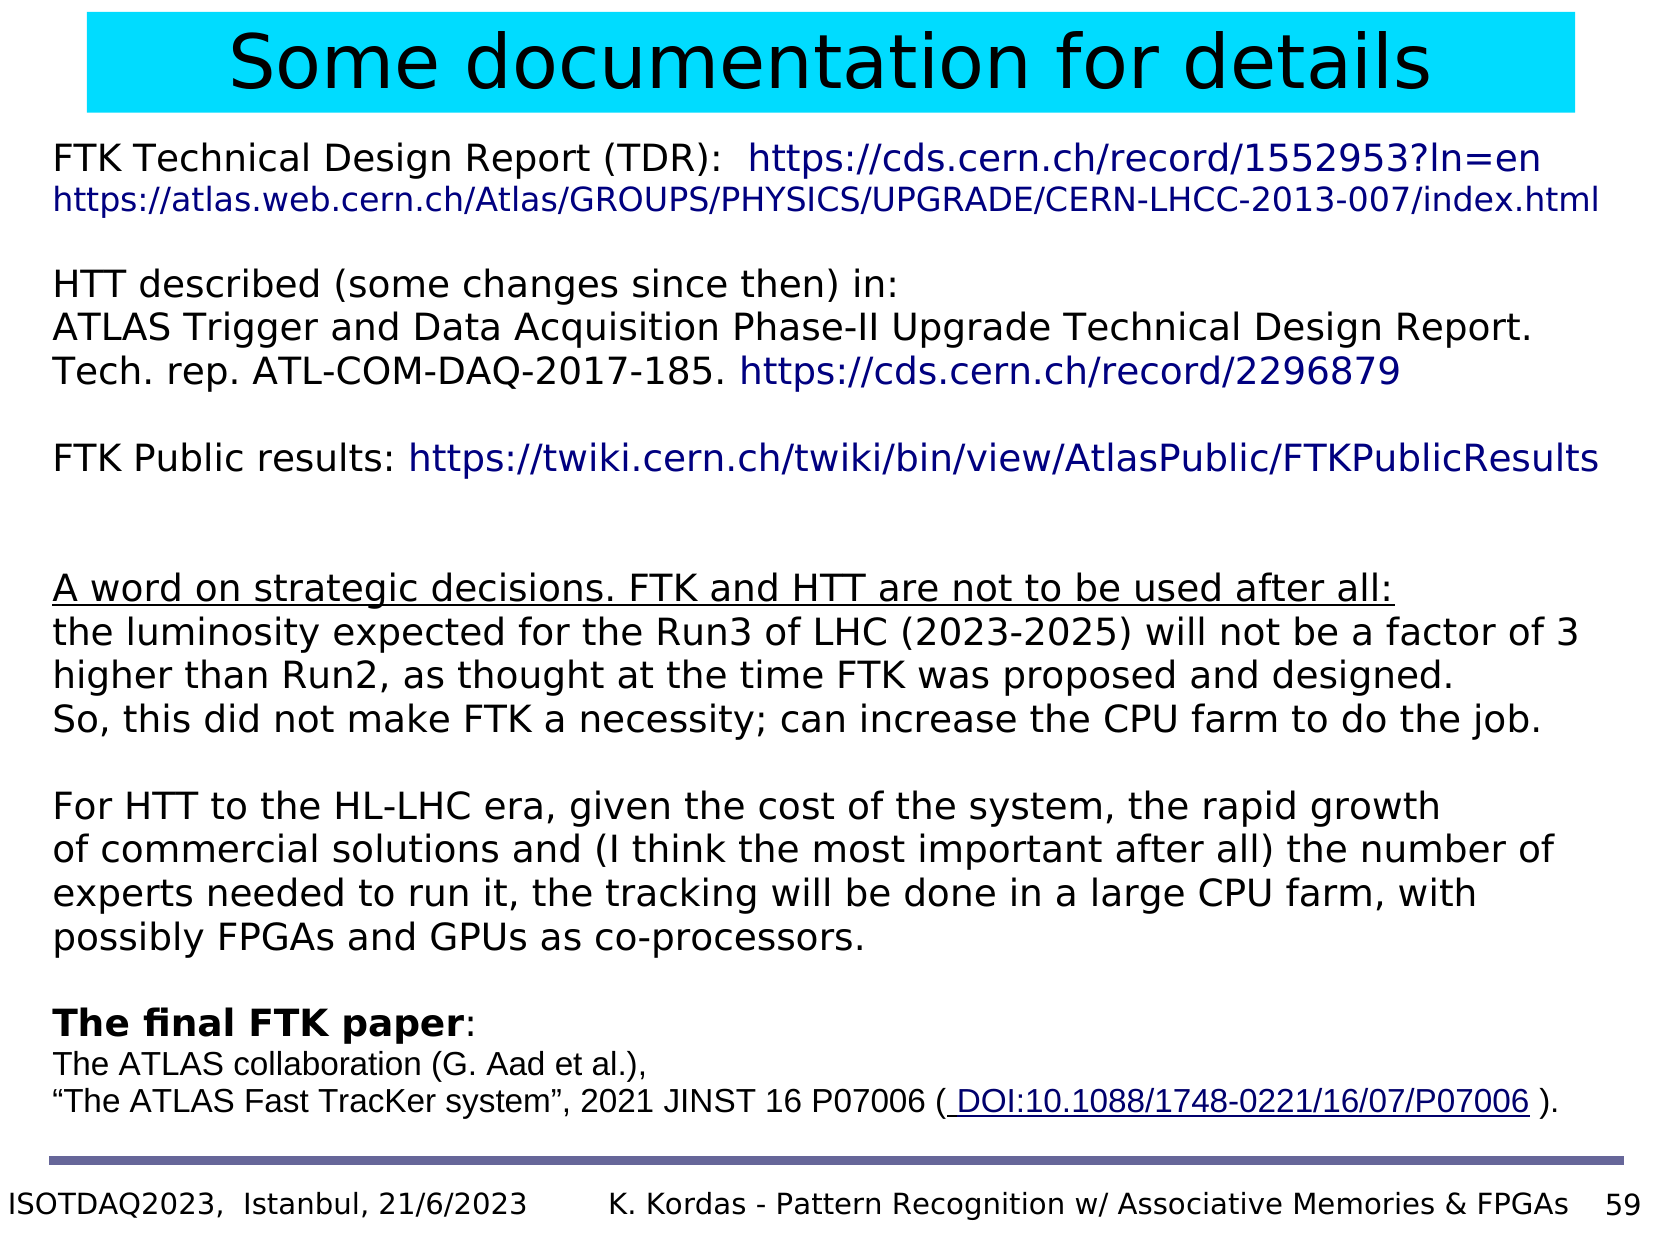

# Some documentation for details
FTK Technical Design Report (TDR): https://cds.cern.ch/record/1552953?ln=en
https://atlas.web.cern.ch/Atlas/GROUPS/PHYSICS/UPGRADE/CERN-LHCC-2013-007/index.html
HTT described (some changes since then) in:
ATLAS Trigger and Data Acquisition Phase-II Upgrade Technical Design Report.
Tech. rep. ATL-COM-DAQ-2017-185. https://cds.cern.ch/record/2296879
FTK Public results: https://twiki.cern.ch/twiki/bin/view/AtlasPublic/FTKPublicResults
A word on strategic decisions. FTK and HTT are not to be used after all:
the luminosity expected for the Run3 of LHC (2023-2025) will not be a factor of 3
higher than Run2, as thought at the time FTK was proposed and designed.
So, this did not make FTK a necessity; can increase the CPU farm to do the job.
For HTT to the HL-LHC era, given the cost of the system, the rapid growth
of commercial solutions and (I think the most important after all) the number of
experts needed to run it, the tracking will be done in a large CPU farm, with
possibly FPGAs and GPUs as co-processors.
The final FTK paper:
The ATLAS collaboration (G. Aad et al.),
“The ATLAS Fast TracKer system”, 2021 JINST 16 P07006 ( DOI:10.1088/1748-0221/16/07/P07006 ).
ISOTDAQ2023, Istanbul, 21/6/2023
K. Kordas - Pattern Recognition w/ Associative Memories & FPGAs
59